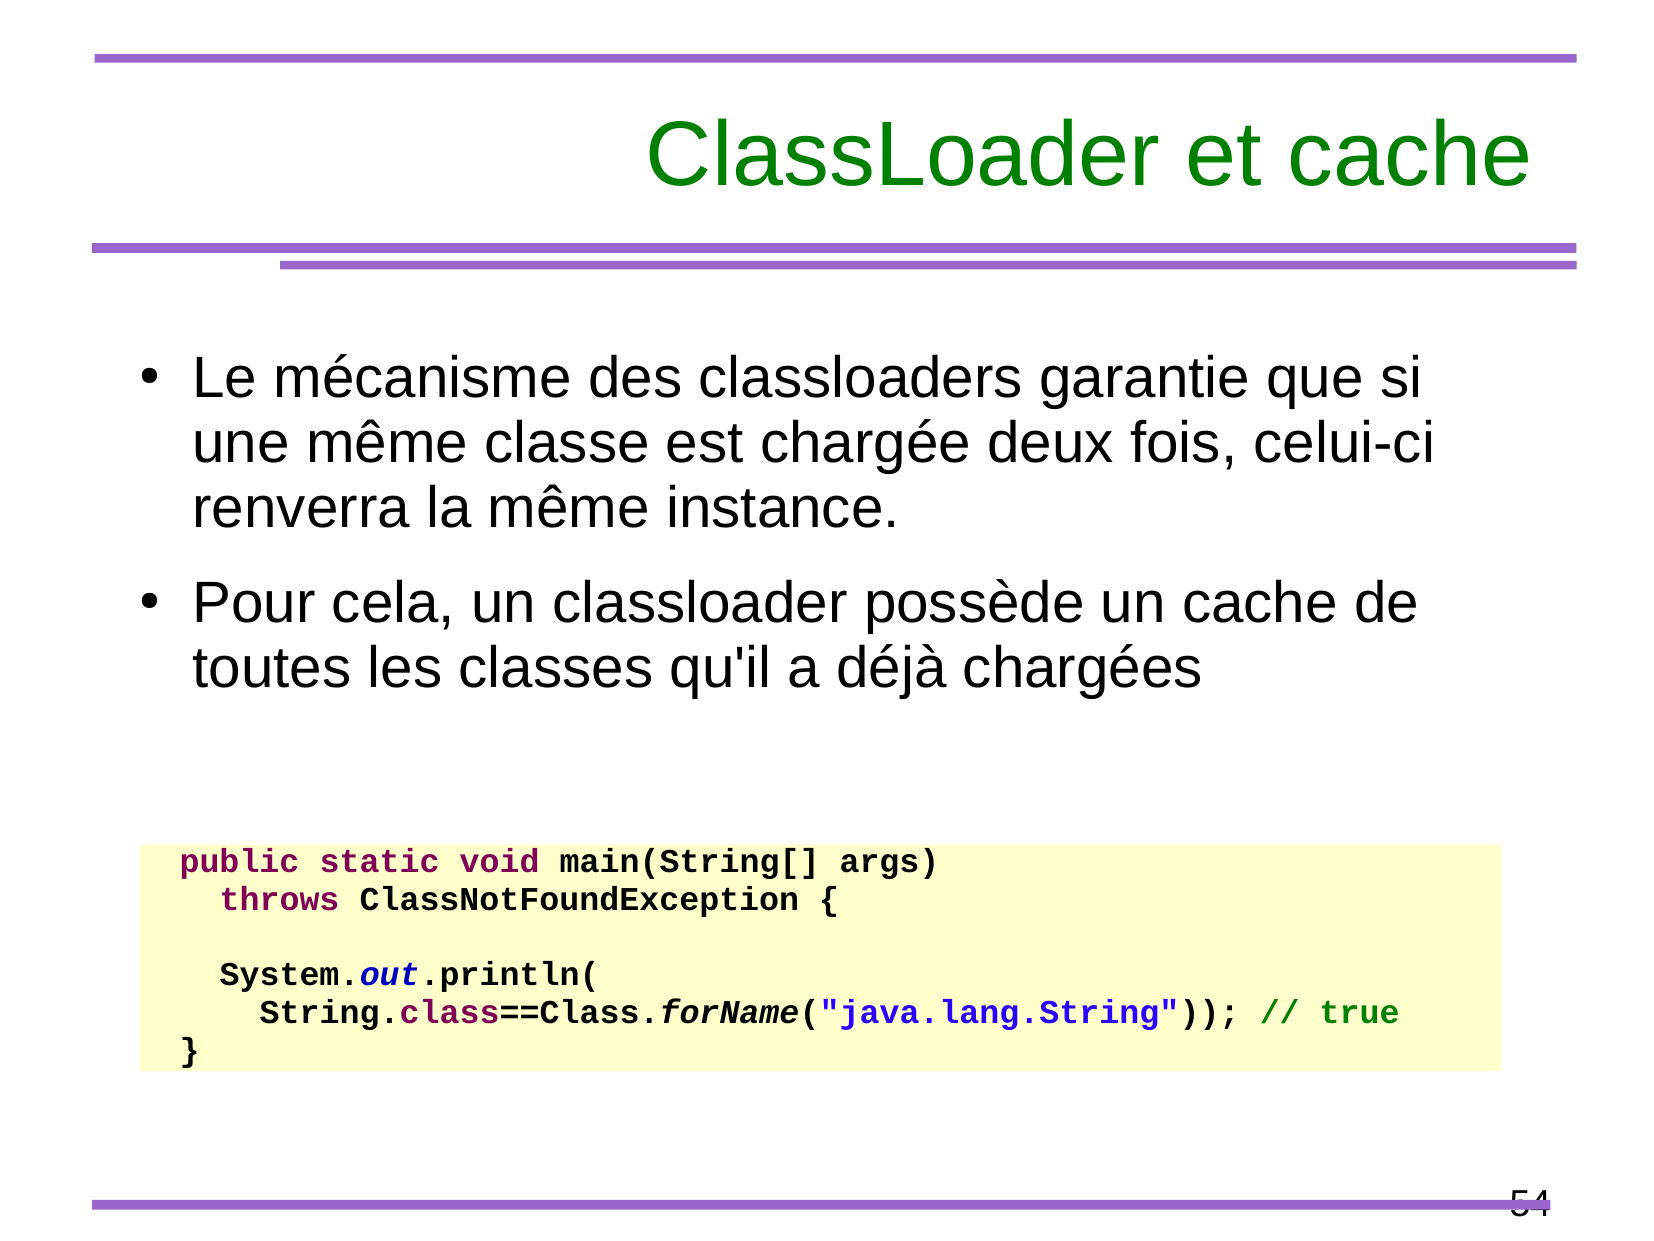

# ClassLoader et cache
Le mécanisme des classloaders garantie que si une même classe est chargée deux fois, celui-ci renverra la même instance.
Pour cela, un classloader possède un cache de toutes les classes qu'il a déjà chargées
 public static void main(String[] args)
 throws ClassNotFoundException {
 System.out.println(
 String.class==Class.forName("java.lang.String")); // true
 }